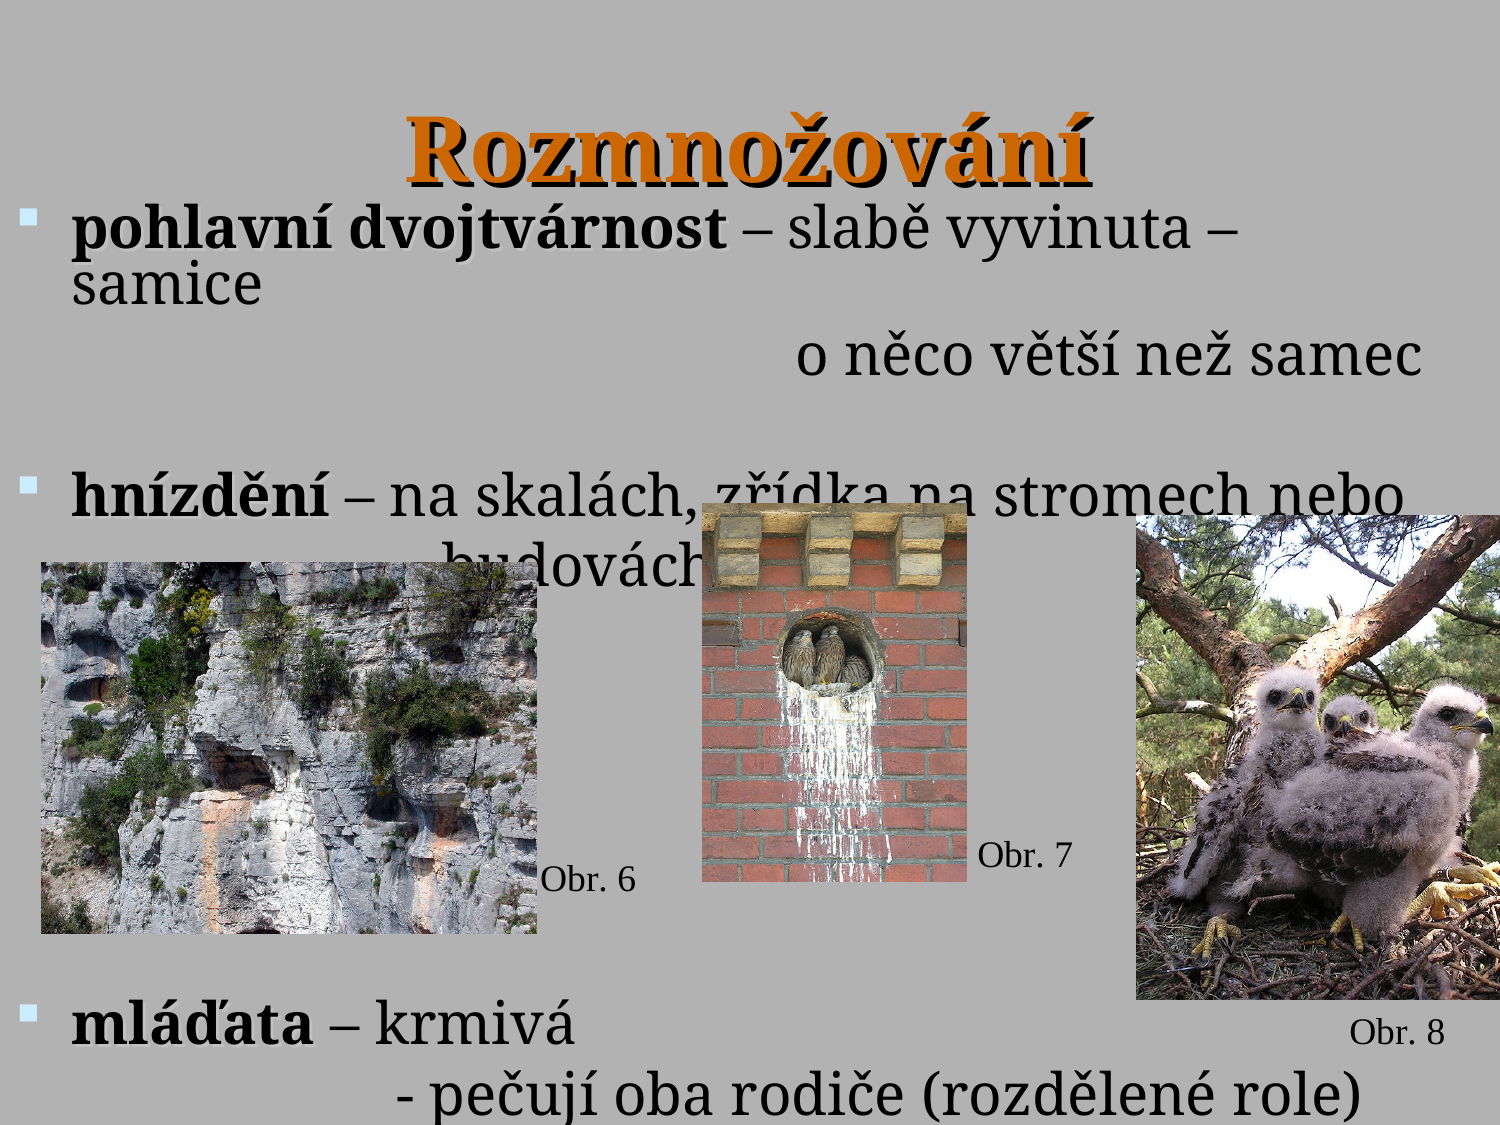

# Rozmnožování
pohlavní dvojtvárnost – slabě vyvinuta – samice
						 o něco větší než samec
hnízdění – na skalách, zřídka na stromech nebo
 budovách
mláďata – krmivá
 - pečují oba rodiče (rozdělené role)
Obr. 7
Obr. 6
Obr. 8